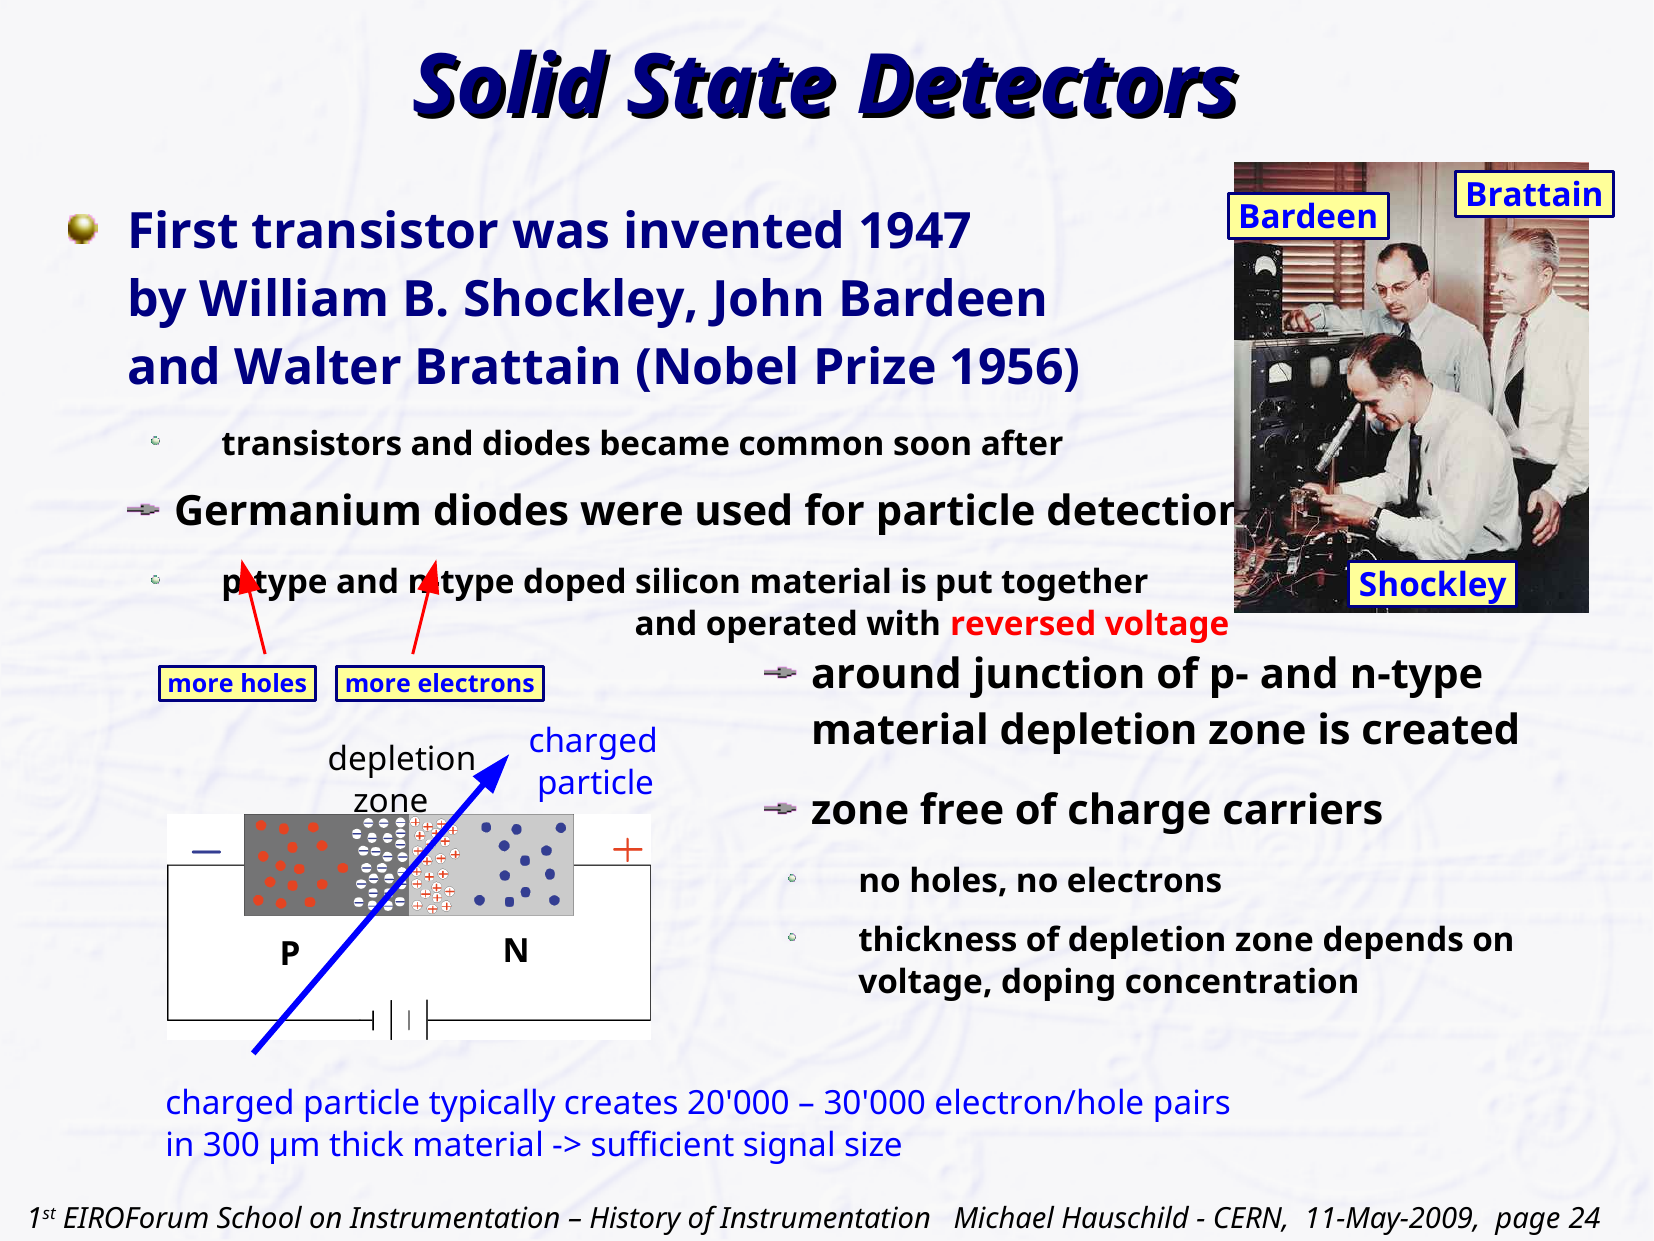

# Solid State Detectors
 Brattain
 Bardeen
First transistor was invented 1947 									by William B. Shockley, John Bardeen 								and Walter Brattain (Nobel Prize 1956)
transistors and diodes became common soon after
Germanium diodes were used for particle detection
p-type and n-type doped silicon material is put together 												and operated with reversed voltage
 Shockley
around junction of p- and n-type material depletion zone is created
zone free of charge carriers
no holes, no electrons
thickness of depletion zone depends on voltage, doping concentration
 more holes
 more electrons
charged
 particle
depletion
 zone
N
P
charged particle typically creates 20'000 – 30'000 electron/hole pairs
in 300 µm thick material -> sufficient signal size